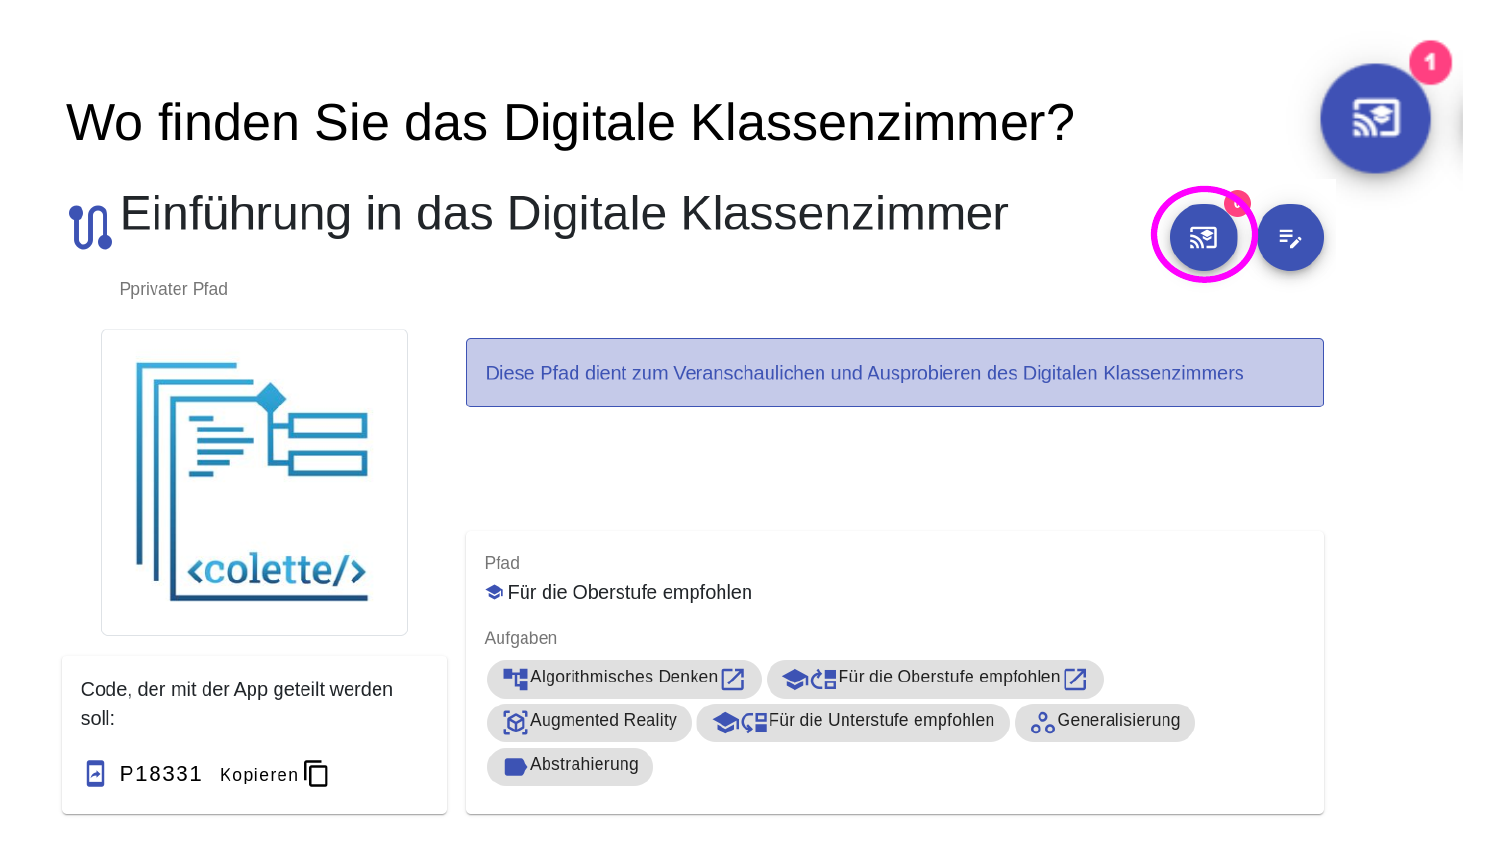

# Wo finden Sie das Digitale Klassenzimmer?